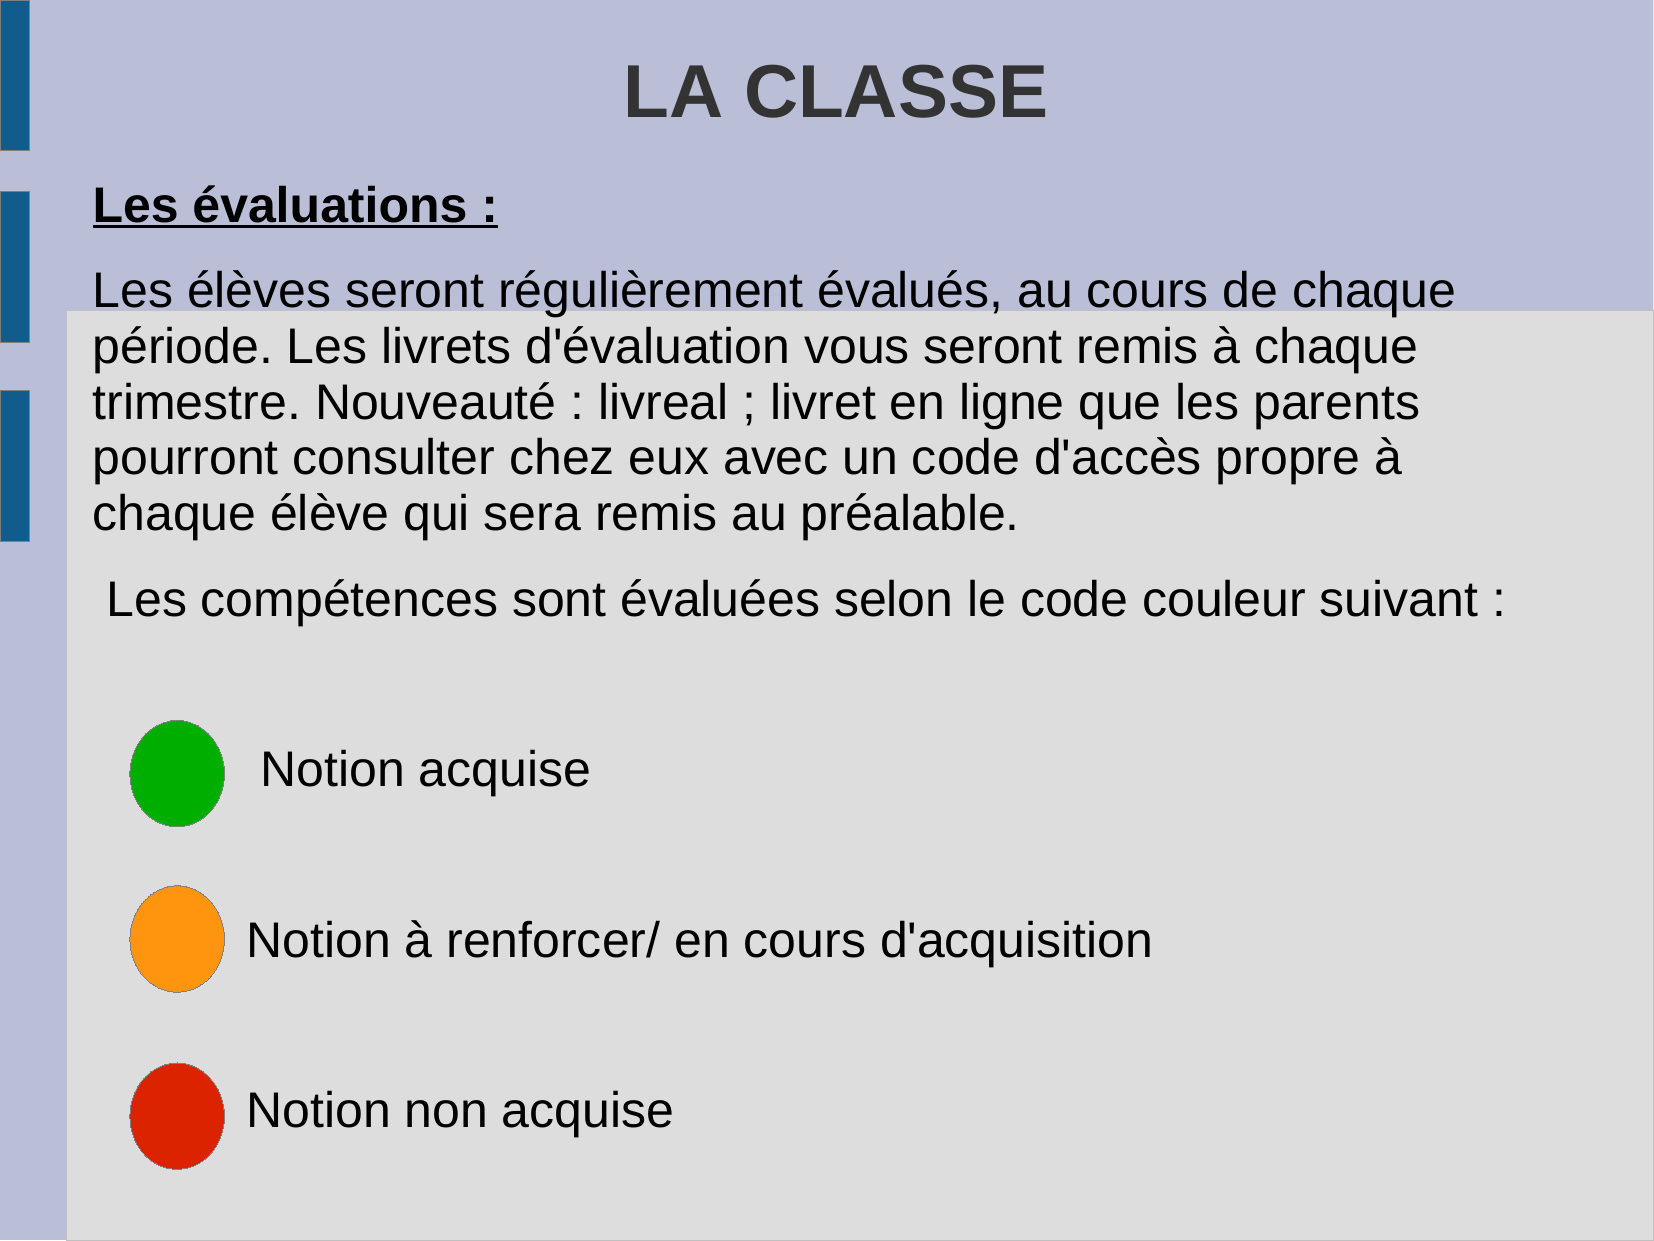

# LA CLASSE
Les évaluations :
Les élèves seront régulièrement évalués, au cours de chaque période. Les livrets d'évaluation vous seront remis à chaque trimestre. Nouveauté : livreal ; livret en ligne que les parents pourront consulter chez eux avec un code d'accès propre à chaque élève qui sera remis au préalable.
 Les compétences sont évaluées selon le code couleur suivant :
 Notion acquise
 Notion à renforcer/ en cours d'acquisition
 Notion non acquise